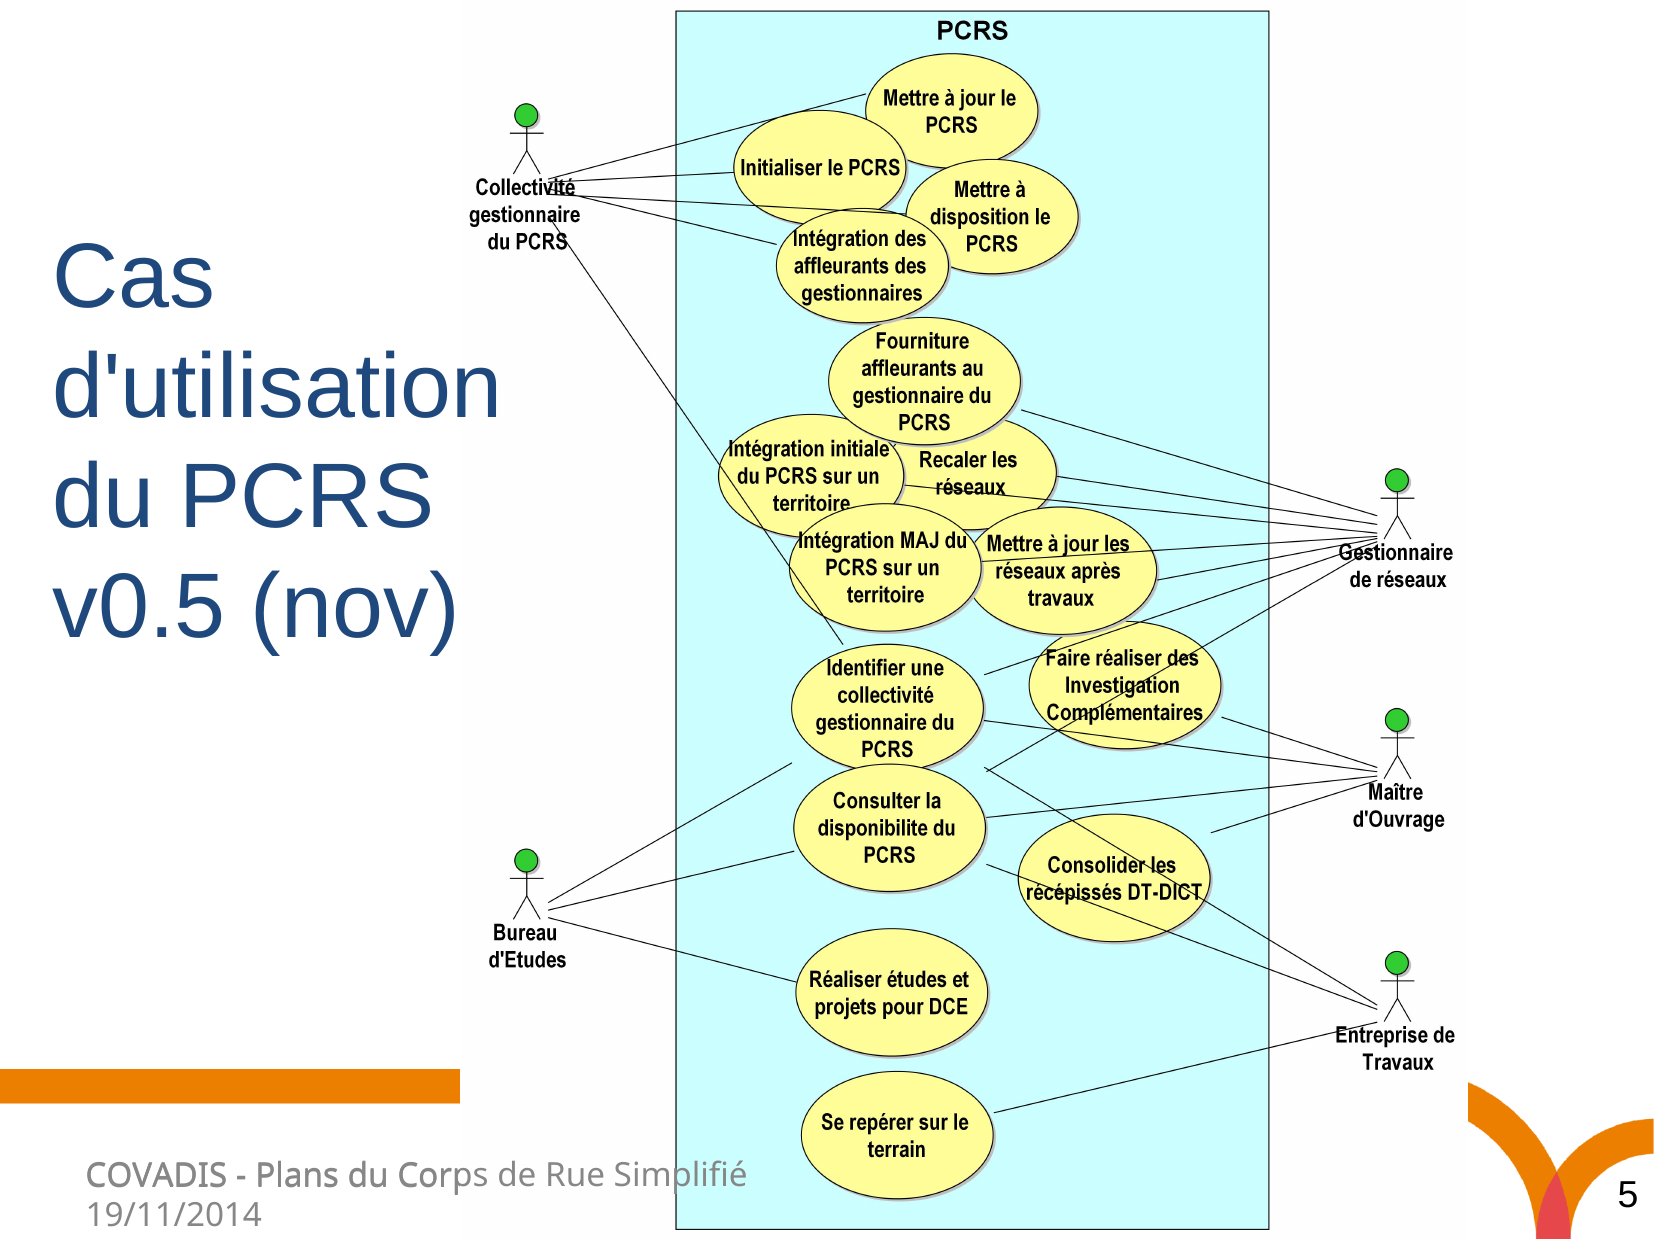

# Cas d'utilisation du PCRS v0.5 (nov)
COVADIS - Plans du Corps de Rue Simplifié
19/11/2014